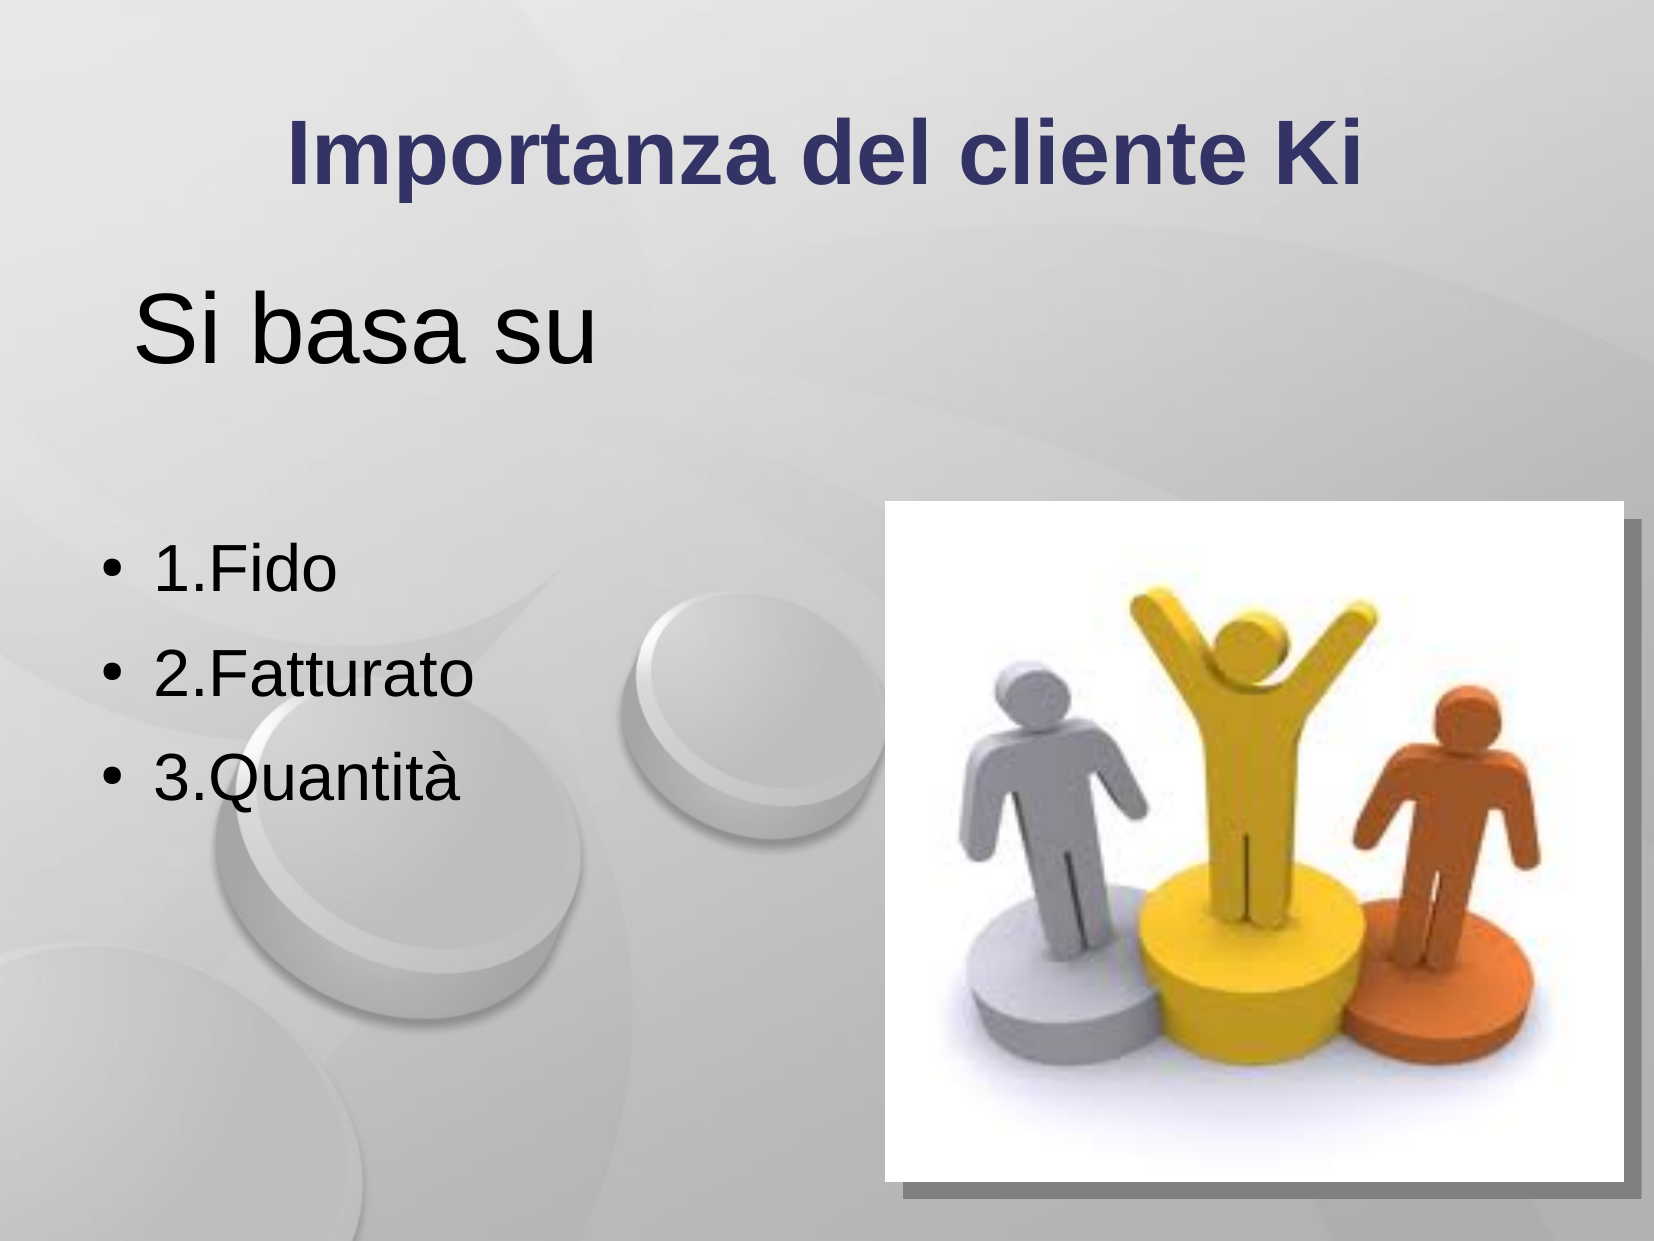

# Importanza del cliente Ki
Si basa su
1.Fido
2.Fatturato
3.Quantità